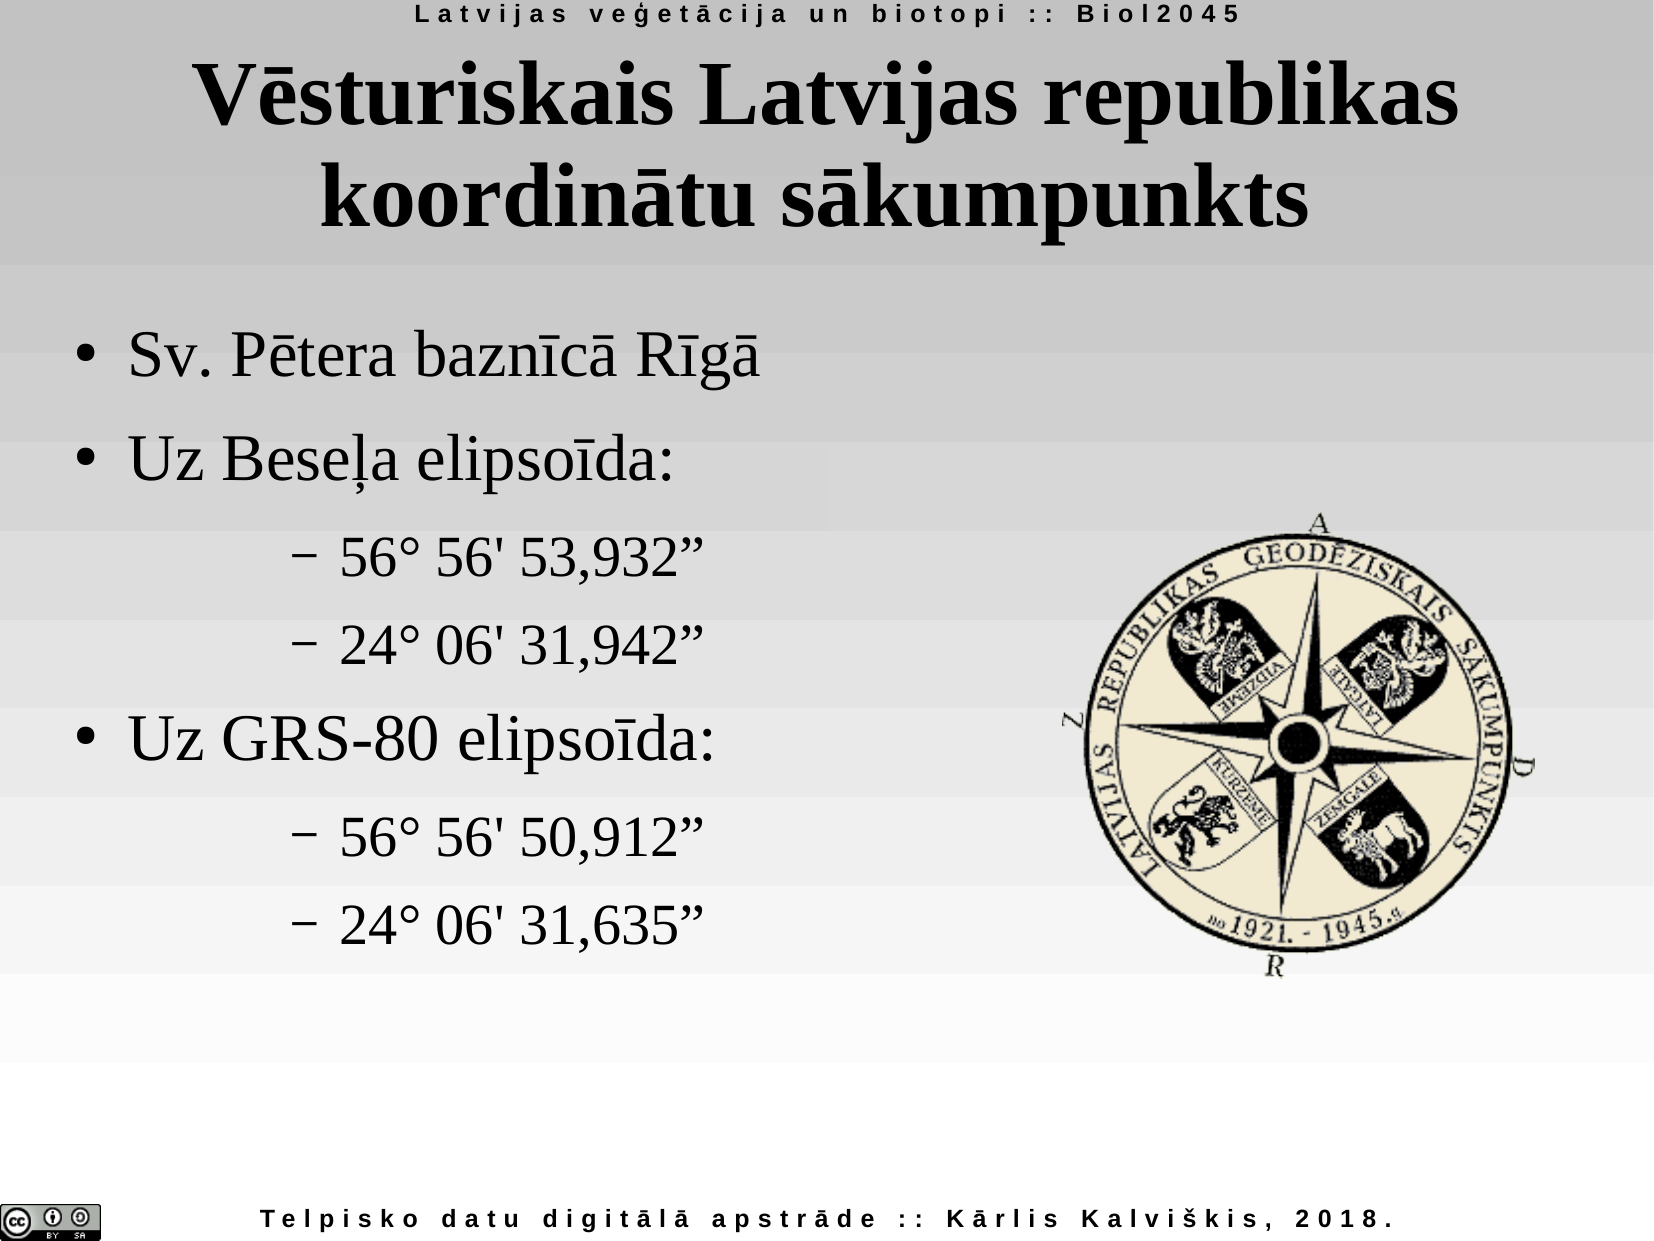

# Vēsturiskais Latvijas republikas koordinātu sākumpunkts
Sv. Pētera baznīcā Rīgā
Uz Beseļa elipsoīda:
56° 56' 53,932”
24° 06' 31,942”
Uz GRS-80 elipsoīda:
56° 56' 50,912”
24° 06' 31,635”